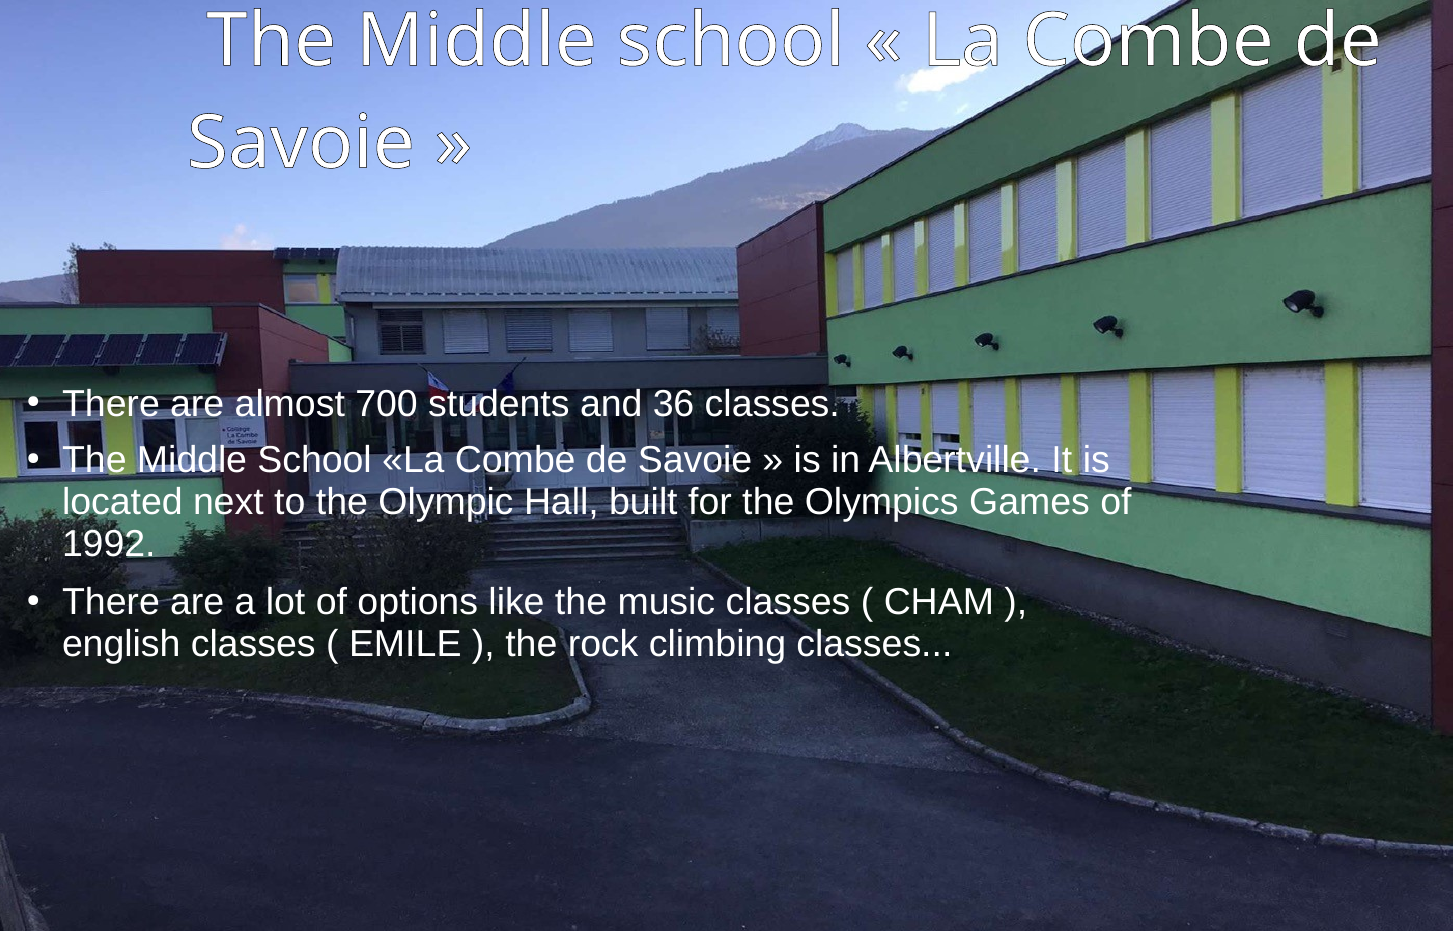

# The Middle school « La Combe de Savoie »
There are almost 700 students and 36 classes.
The Middle School «La Combe de Savoie » is in Albertville. It is located next to the Olympic Hall, built for the Olympics Games of 1992.
There are a lot of options like the music classes ( CHAM ), english classes ( EMILE ), the rock climbing classes...